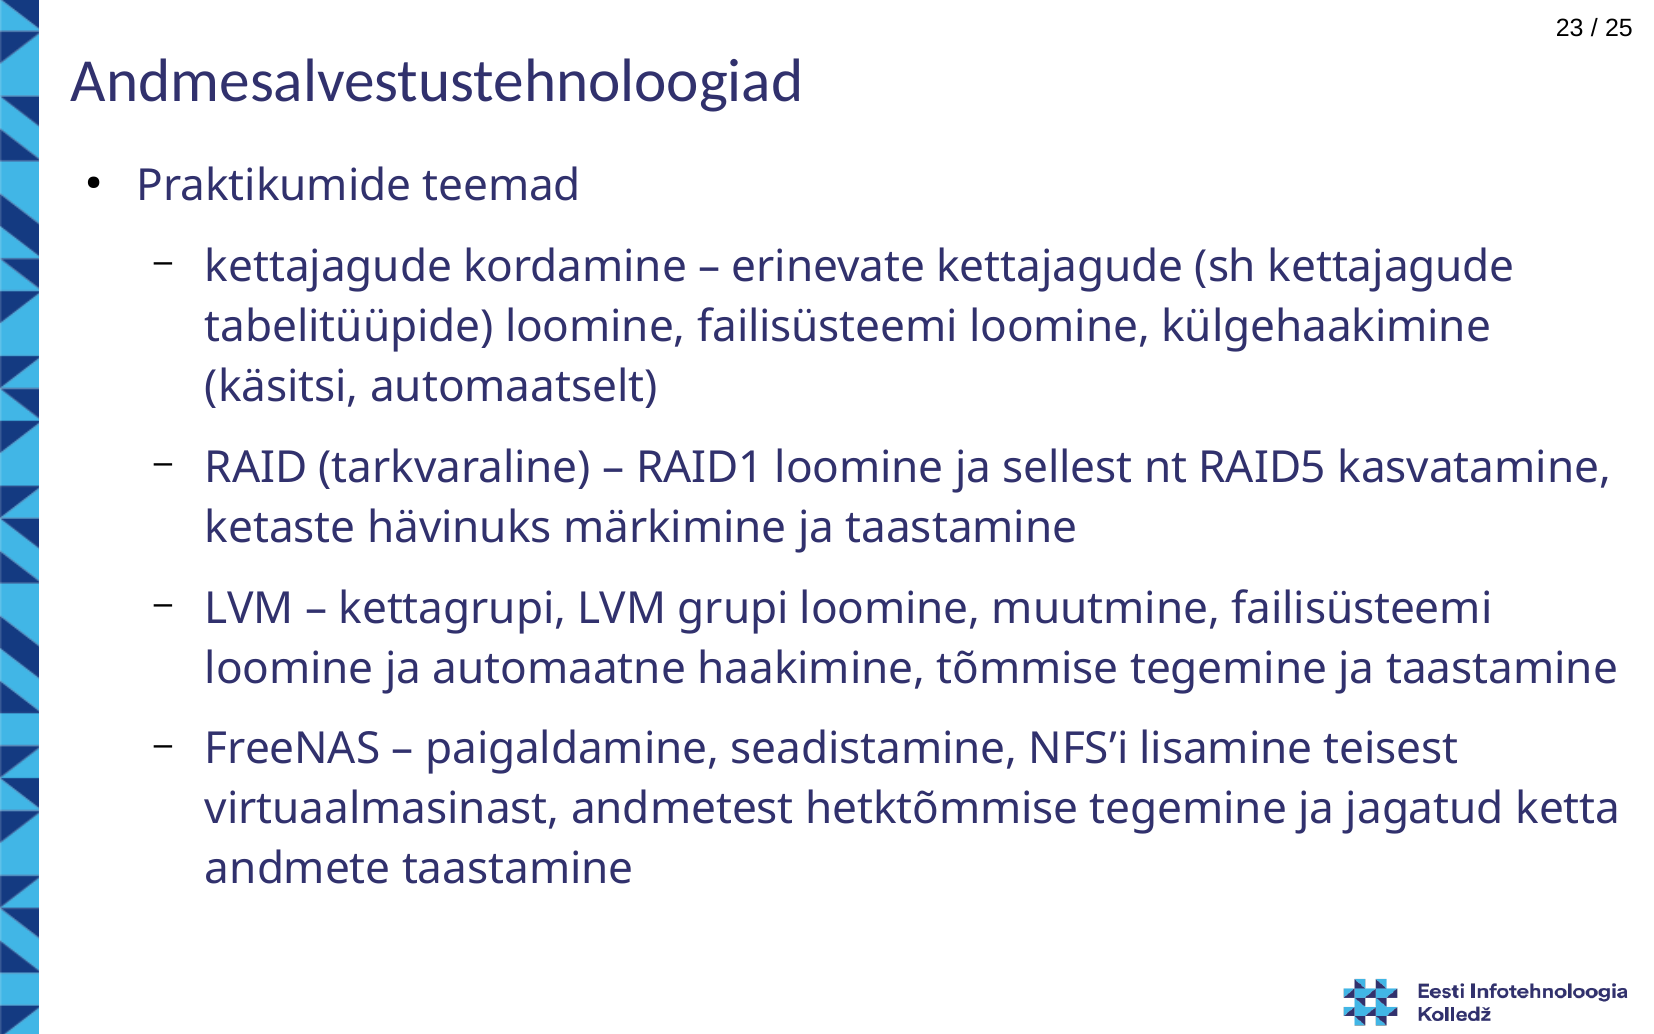

# Andmesalvestustehnoloogiad
Praktikumide teemad
kettajagude kordamine – erinevate kettajagude (sh kettajagude tabelitüüpide) loomine, failisüsteemi loomine, külgehaakimine (käsitsi, automaatselt)
RAID (tarkvaraline) – RAID1 loomine ja sellest nt RAID5 kasvatamine, ketaste hävinuks märkimine ja taastamine
LVM – kettagrupi, LVM grupi loomine, muutmine, failisüsteemi loomine ja automaatne haakimine, tõmmise tegemine ja taastamine
FreeNAS – paigaldamine, seadistamine, NFS’i lisamine teisest virtuaalmasinast, andmetest hetktõmmise tegemine ja jagatud ketta andmete taastamine